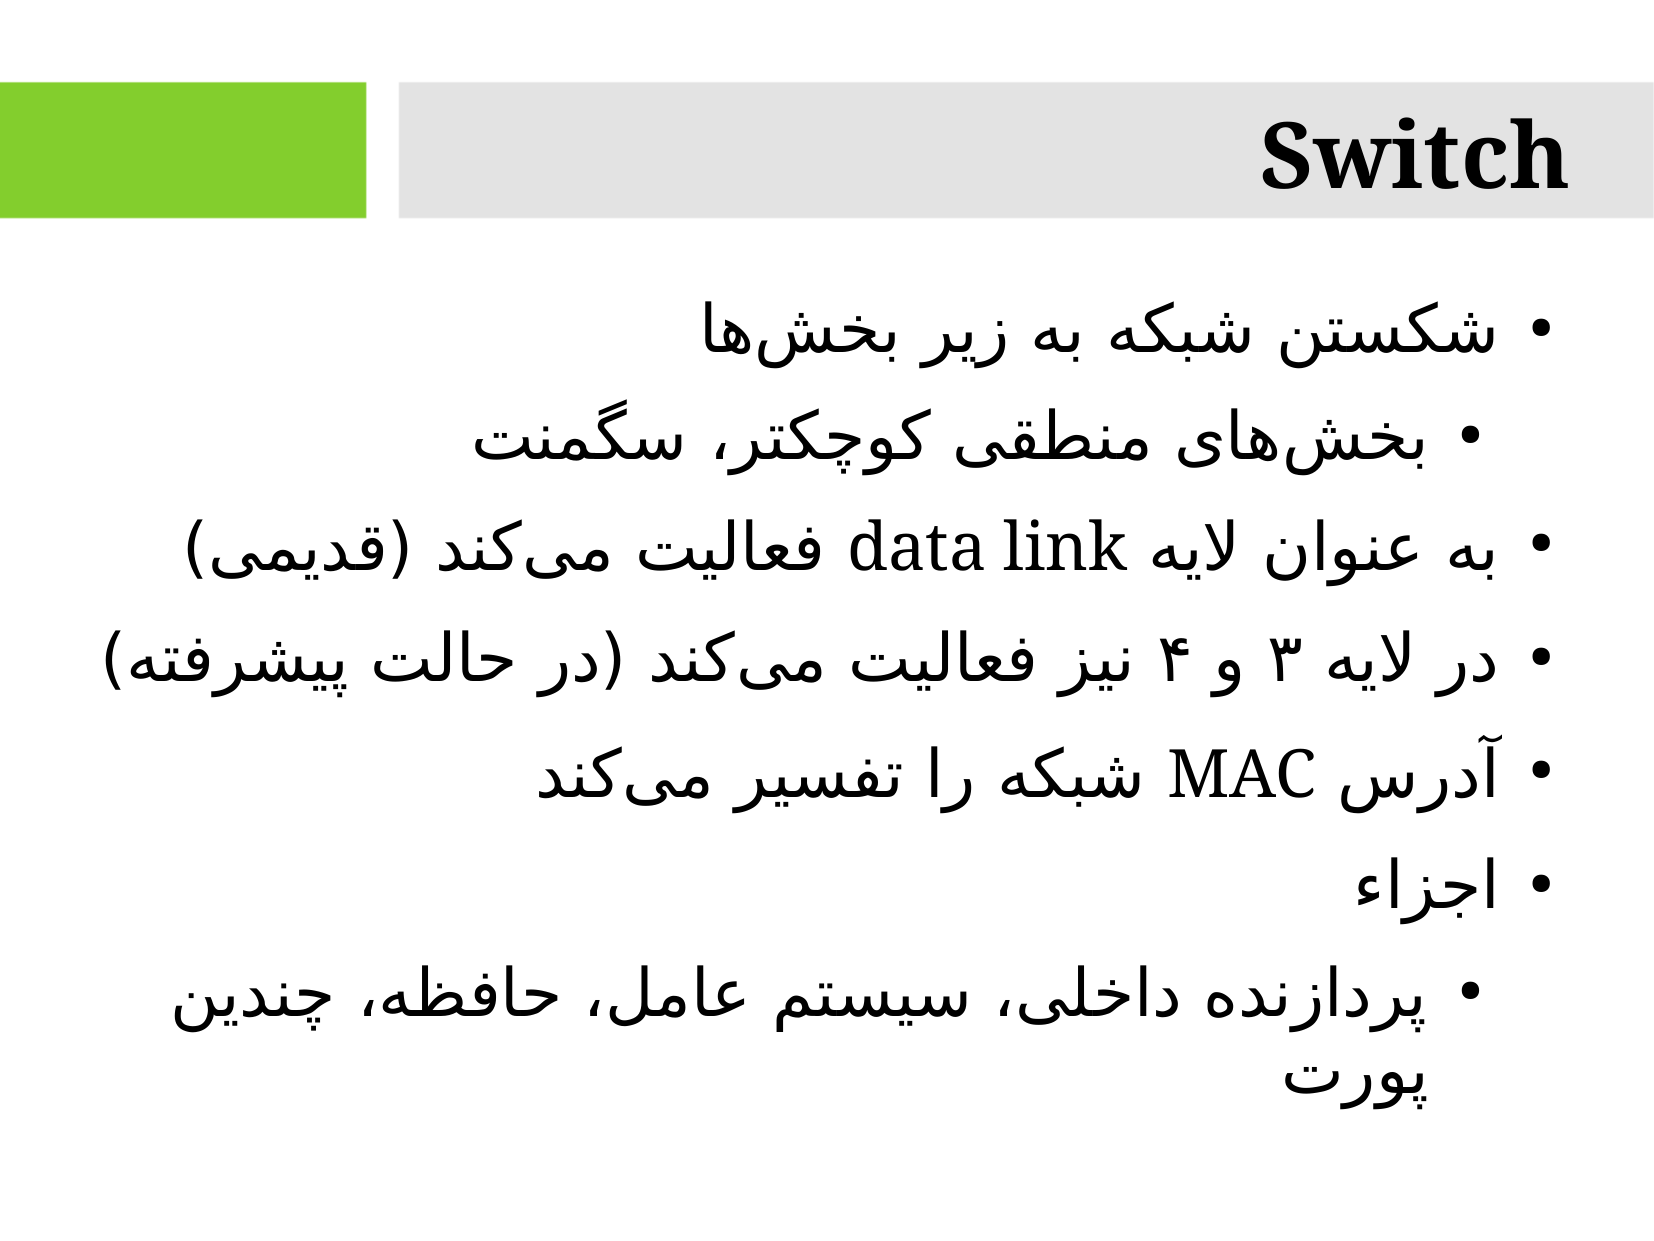

# Switch
شکستن شبکه به زیر بخش‌ها
بخش‌های منطقی کوچکتر، سگمنت
به عنوان لایه data link فعالیت می‌کند (قدیمی)
در لایه ۳ و ۴ نیز فعالیت می‌کند (در حالت پیشرفته)
آدرس MAC شبکه را تفسیر می‌کند
اجزاء
پردازنده داخلی، سیستم عامل، حافظه، چندین پورت